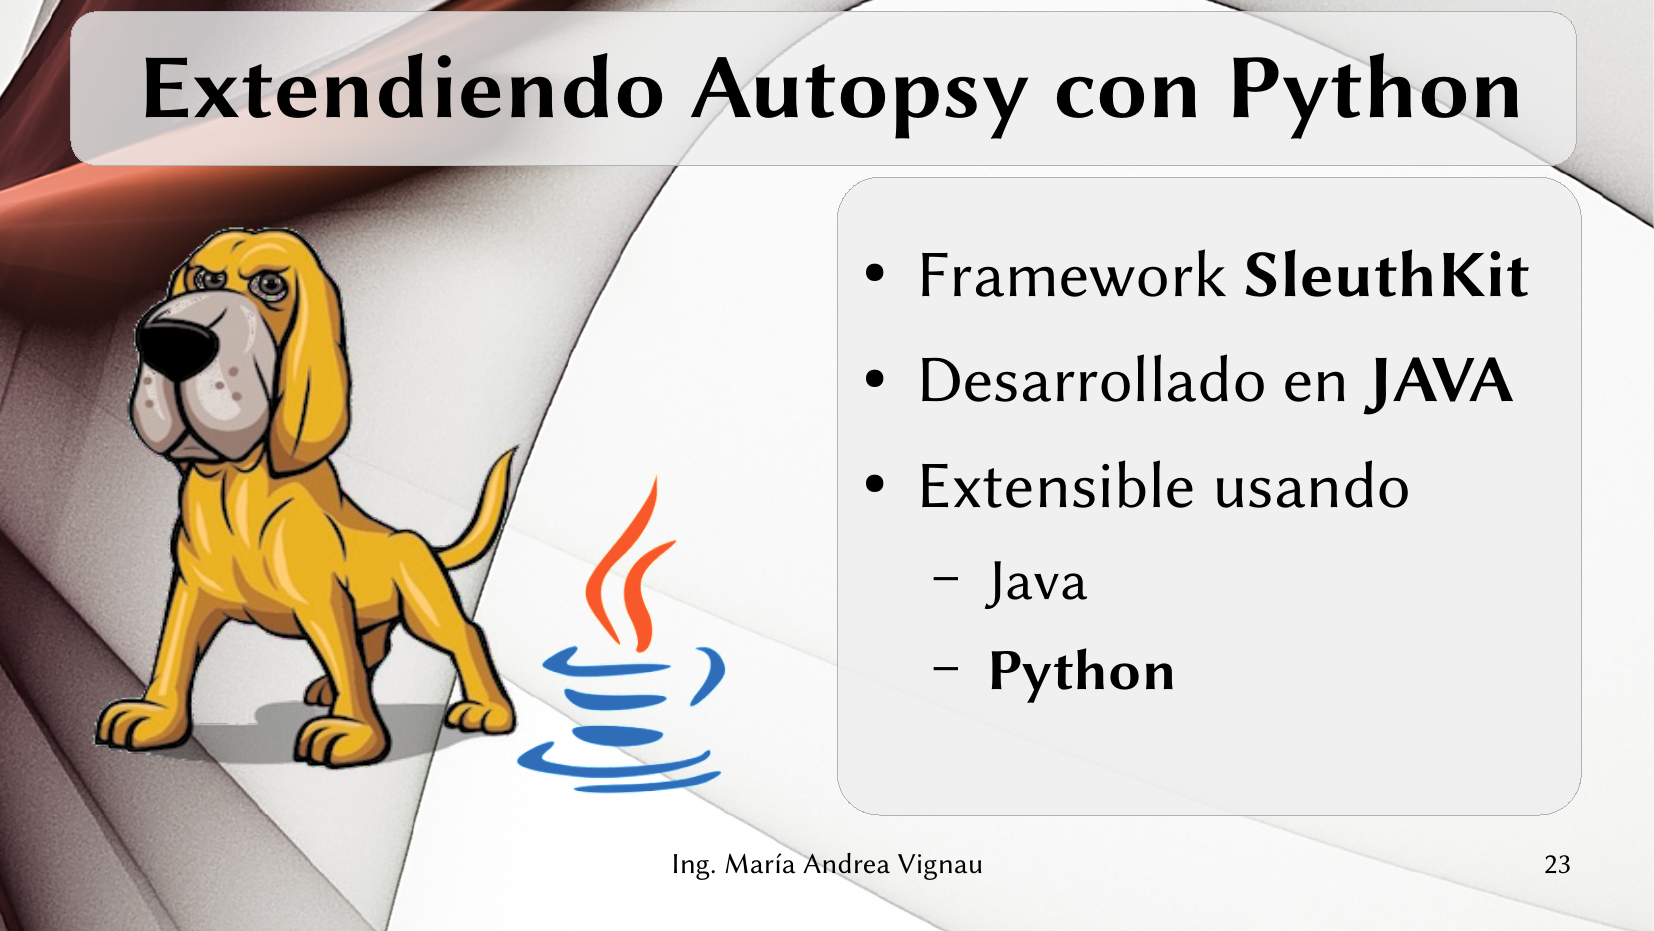

# Extendiendo Autopsy con Python
Framework SleuthKit
Desarrollado en JAVA
Extensible usando
Java
Python
Ing. María Andrea Vignau
23